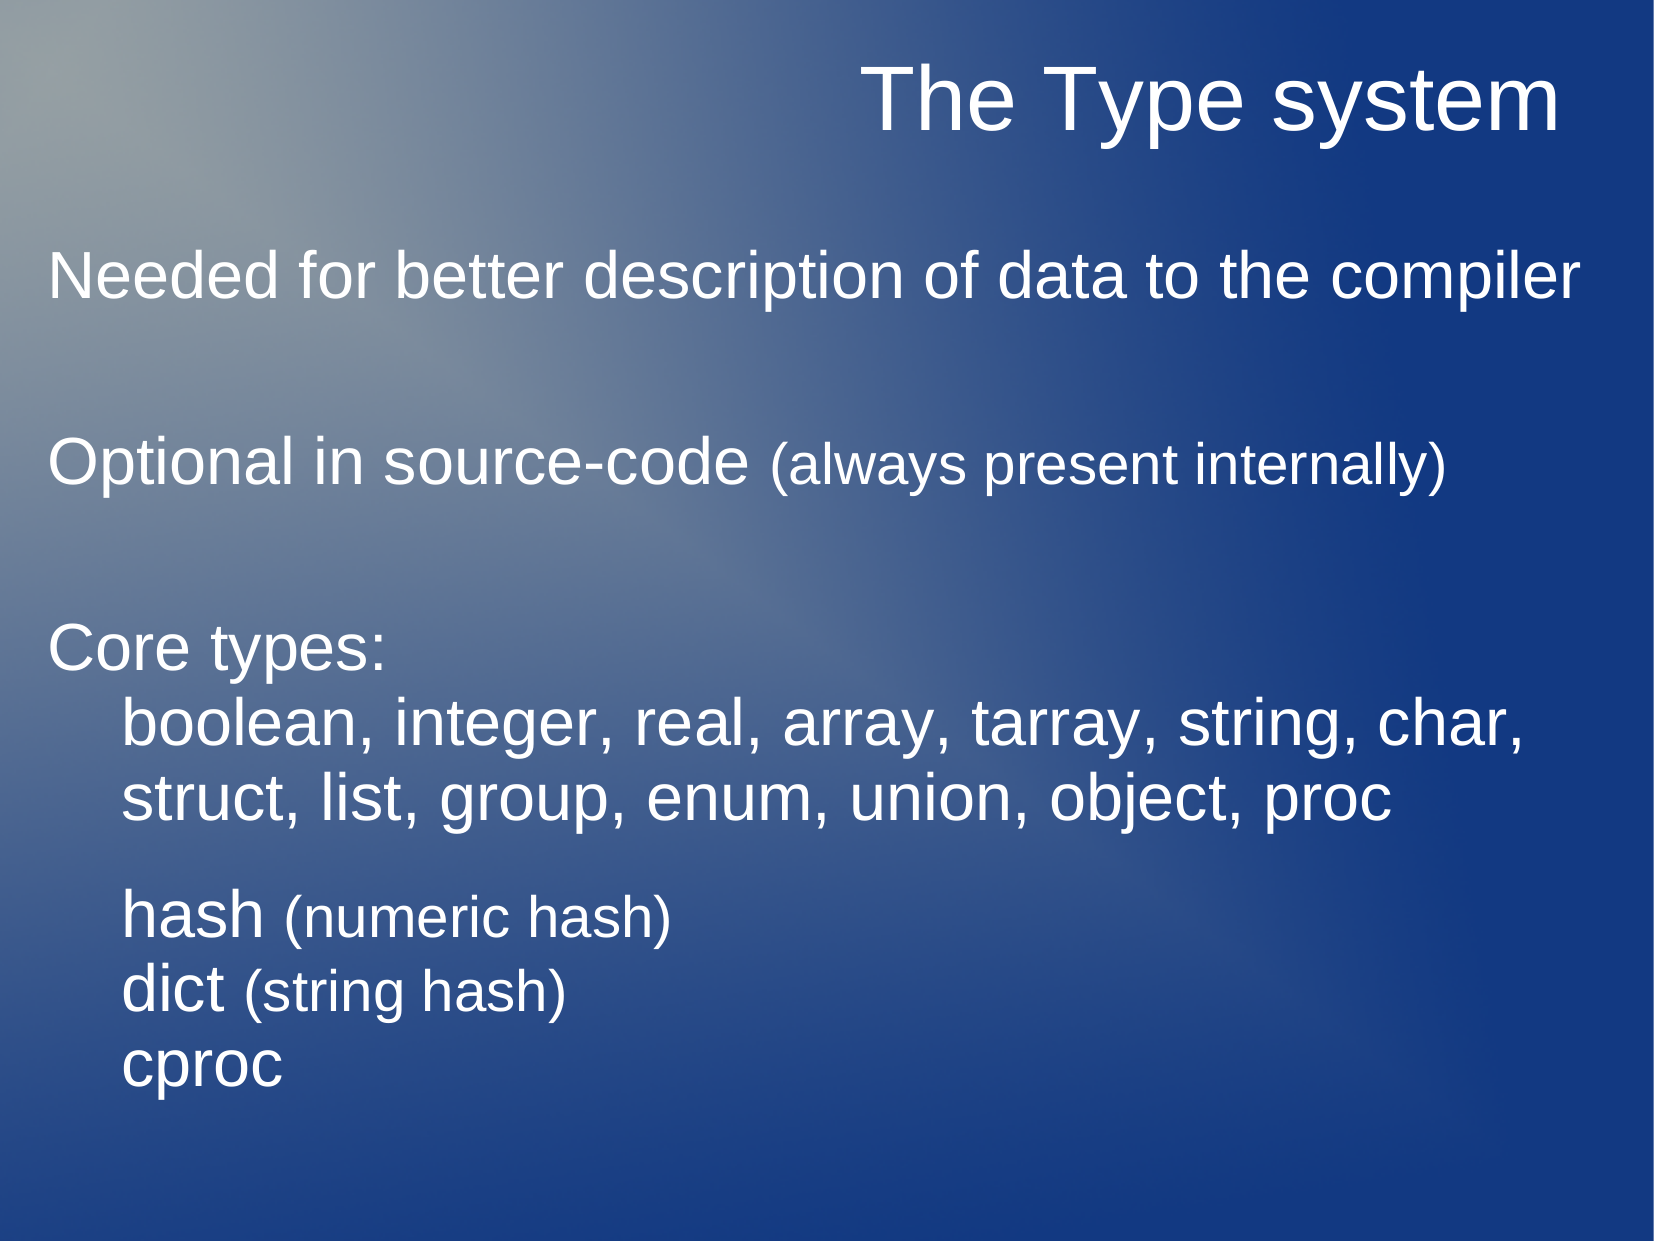

The Type system
# Needed for better description of data to the compiler
Optional in source-code (always present internally)
Core types:
	boolean, integer, real, array, tarray, string, char,
	struct, list, group, enum, union, object, proc
	hash (numeric hash)
	dict (string hash)
	cproc